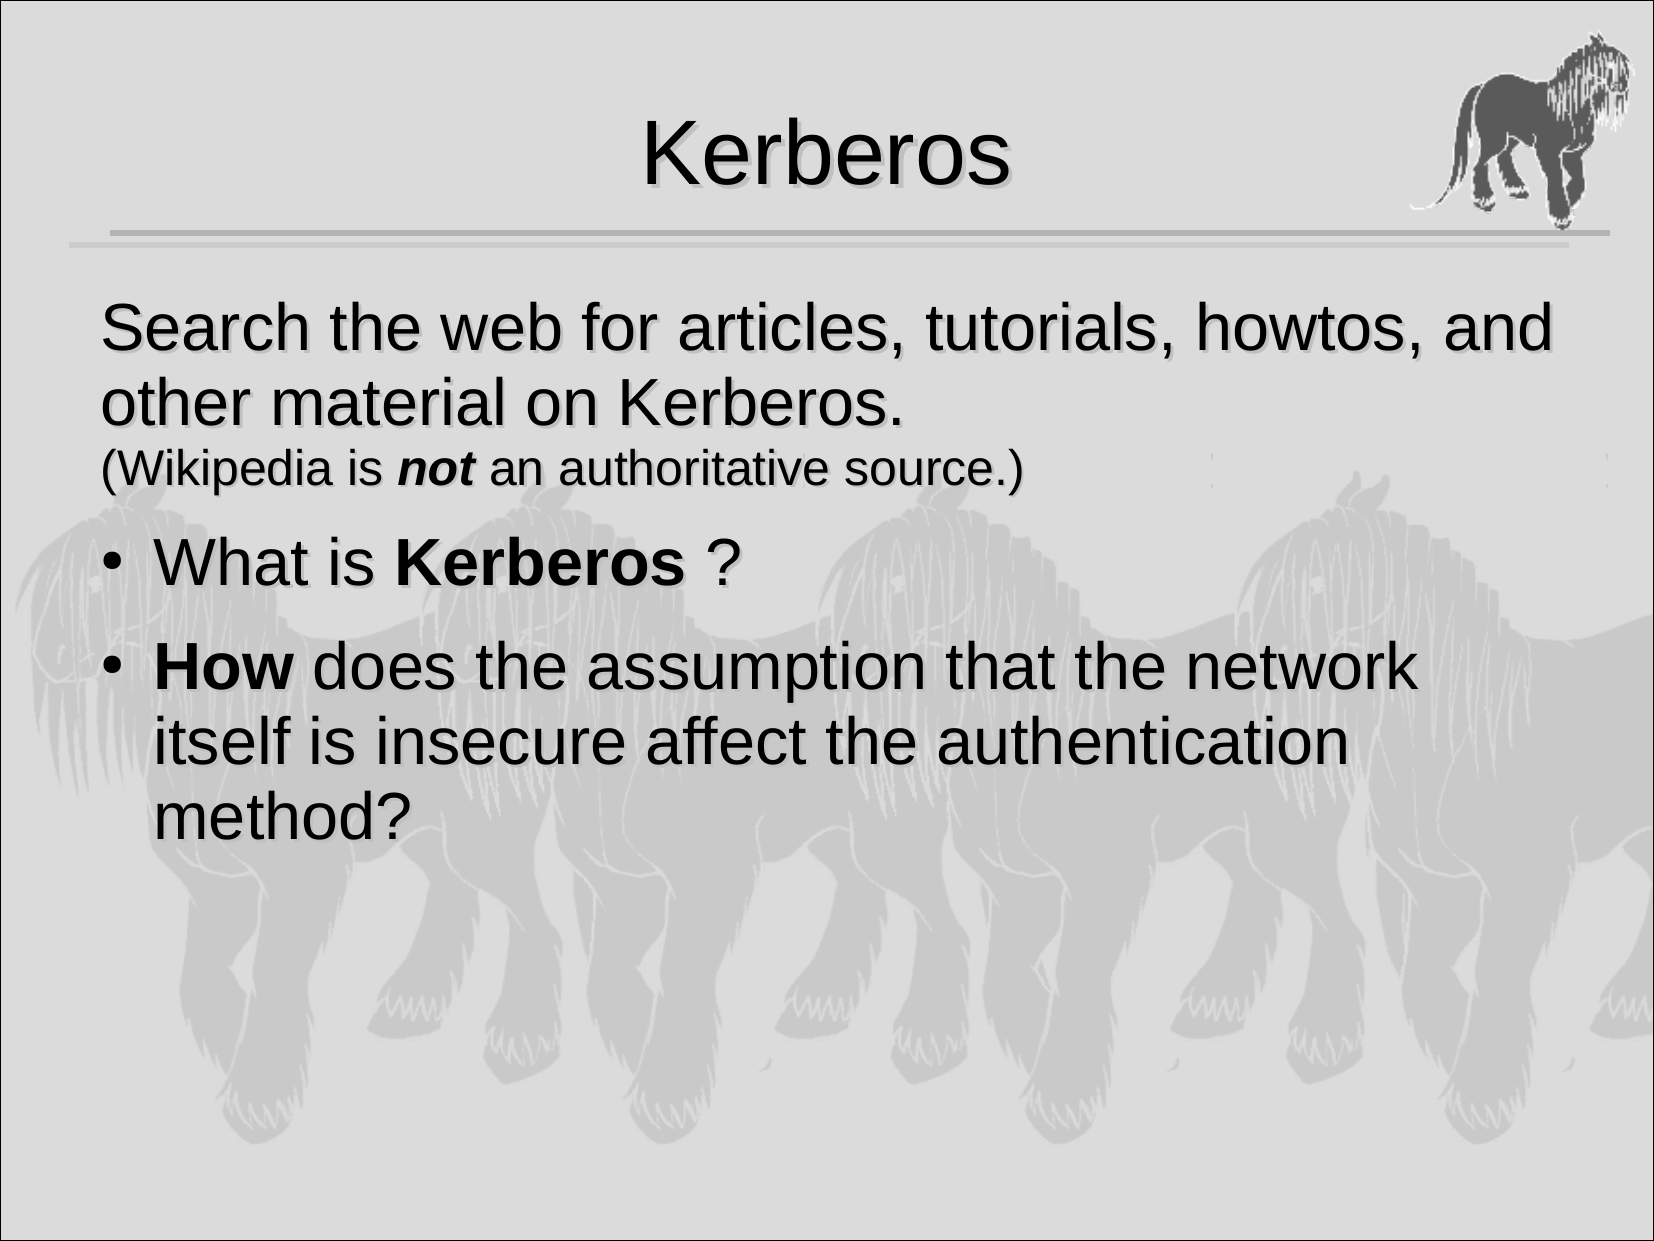

# Kerberos
Search the web for articles, tutorials, howtos, and other material on Kerberos.
(Wikipedia is not an authoritative source.)
What is Kerberos ?
How does the assumption that the network itself is insecure affect the authentication method?